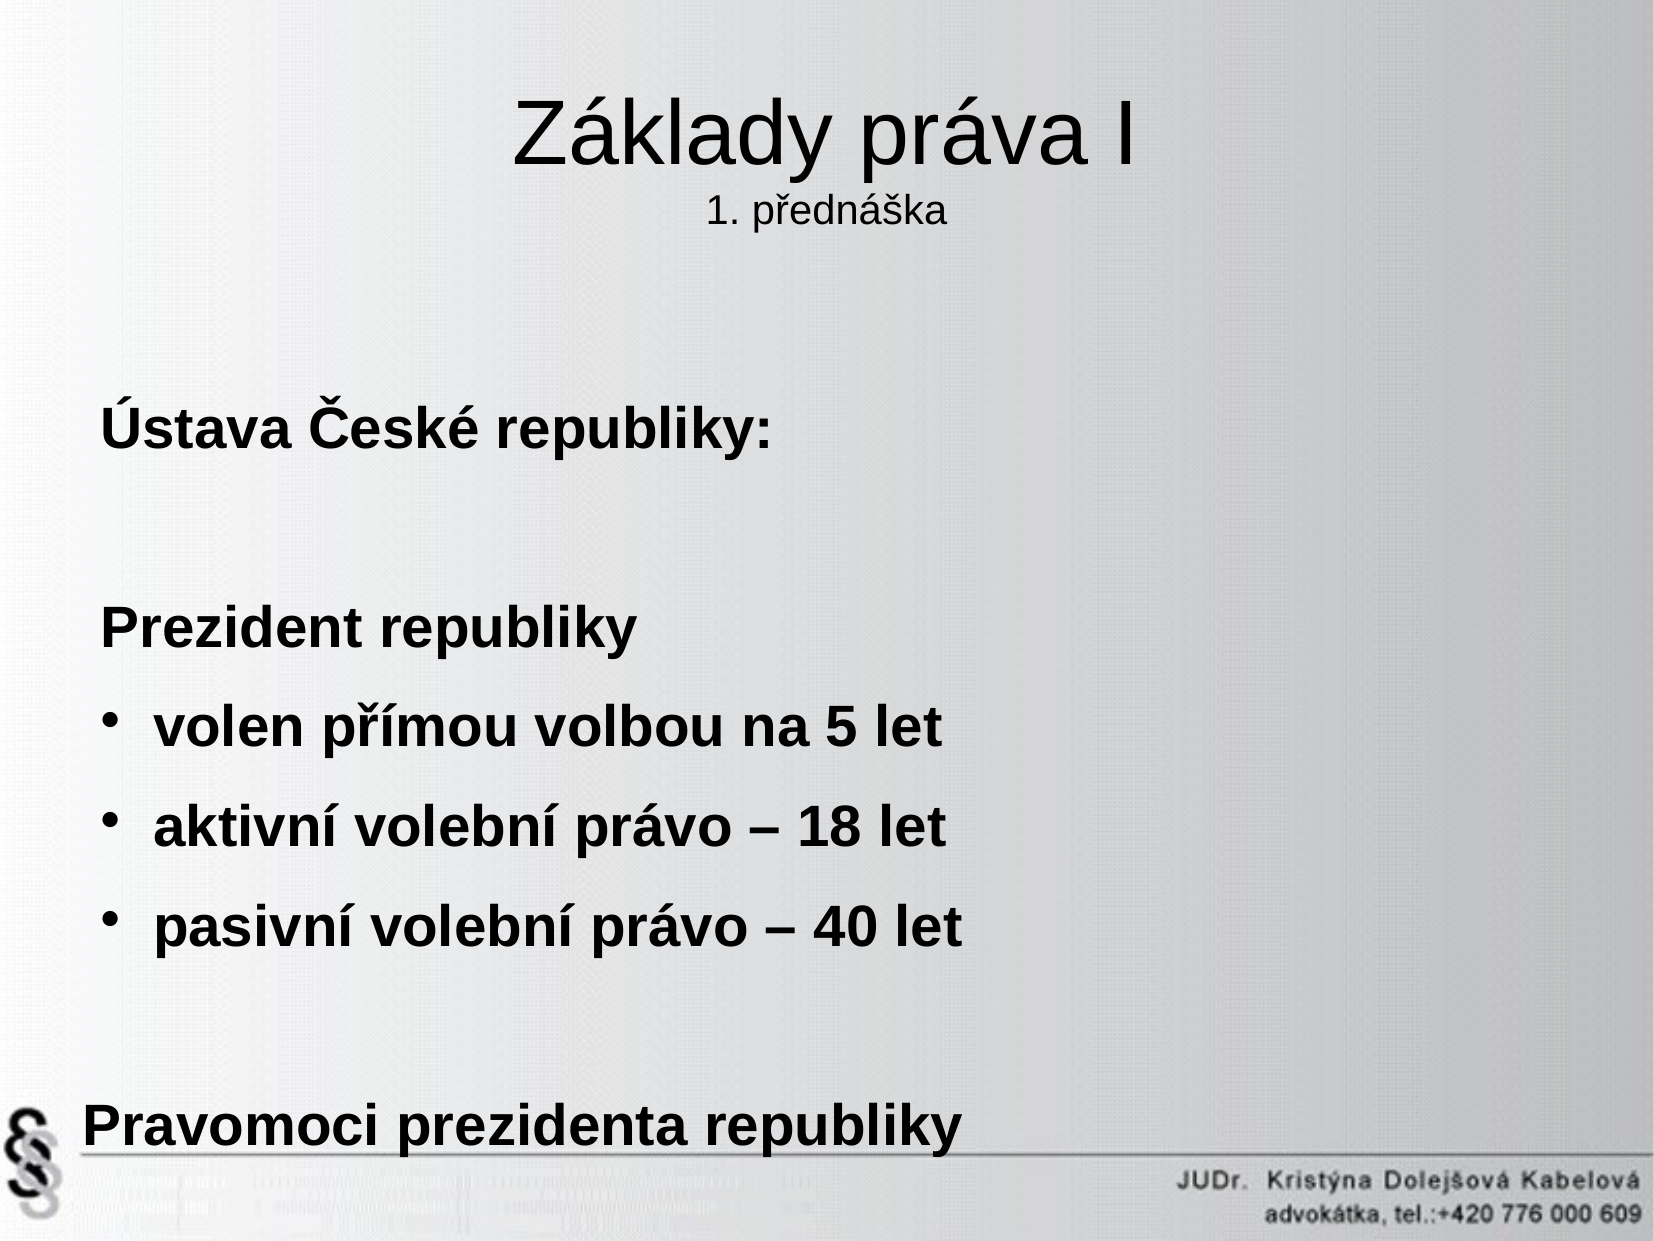

Základy práva I
1. přednáška
Ústava České republiky:
Prezident republiky
volen přímou volbou na 5 let
aktivní volební právo – 18 let
pasivní volební právo – 40 let
Pravomoci prezidenta republiky